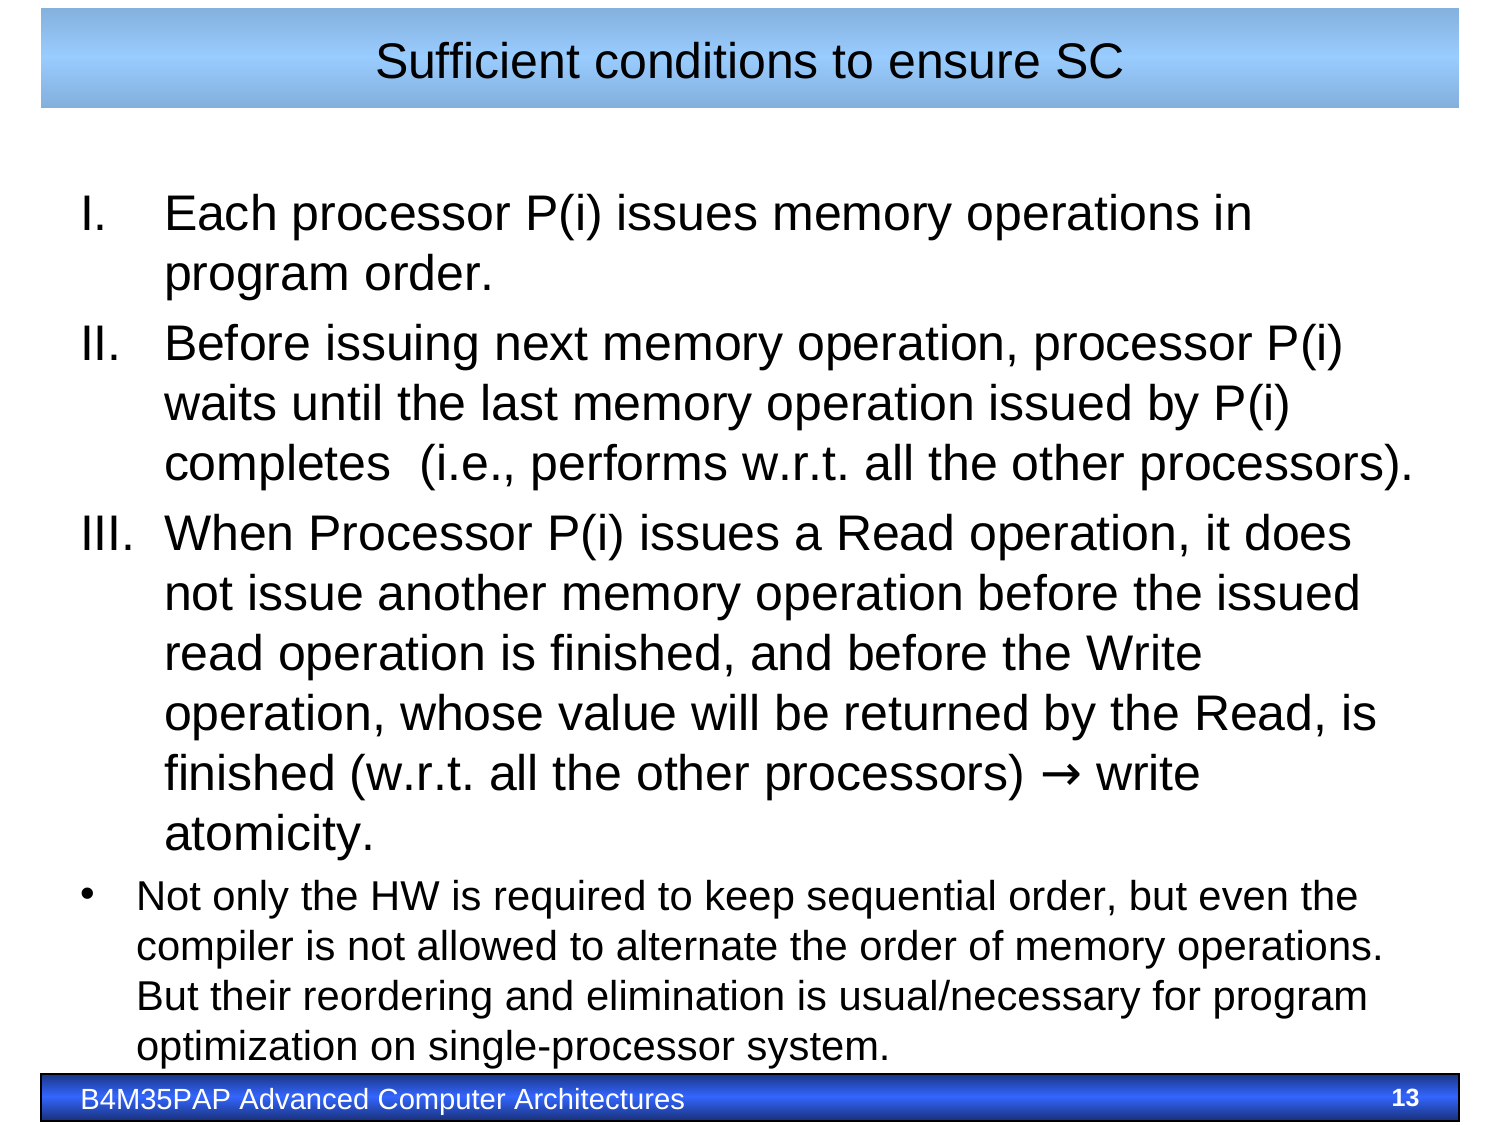

Sufficient conditions to ensure SC
# Each processor P(i) issues memory operations in program order.
Before issuing next memory operation, processor P(i) waits until the last memory operation issued by P(i) completes (i.e., performs w.r.t. all the other processors).
When Processor P(i) issues a Read operation, it does not issue another memory operation before the issued read operation is finished, and before the Write operation, whose value will be returned by the Read, is finished (w.r.t. all the other processors) → write atomicity.
Not only the HW is required to keep sequential order, but even the compiler is not allowed to alternate the order of memory operations. But their reordering and elimination is usual/necessary for program optimization on single-processor system.